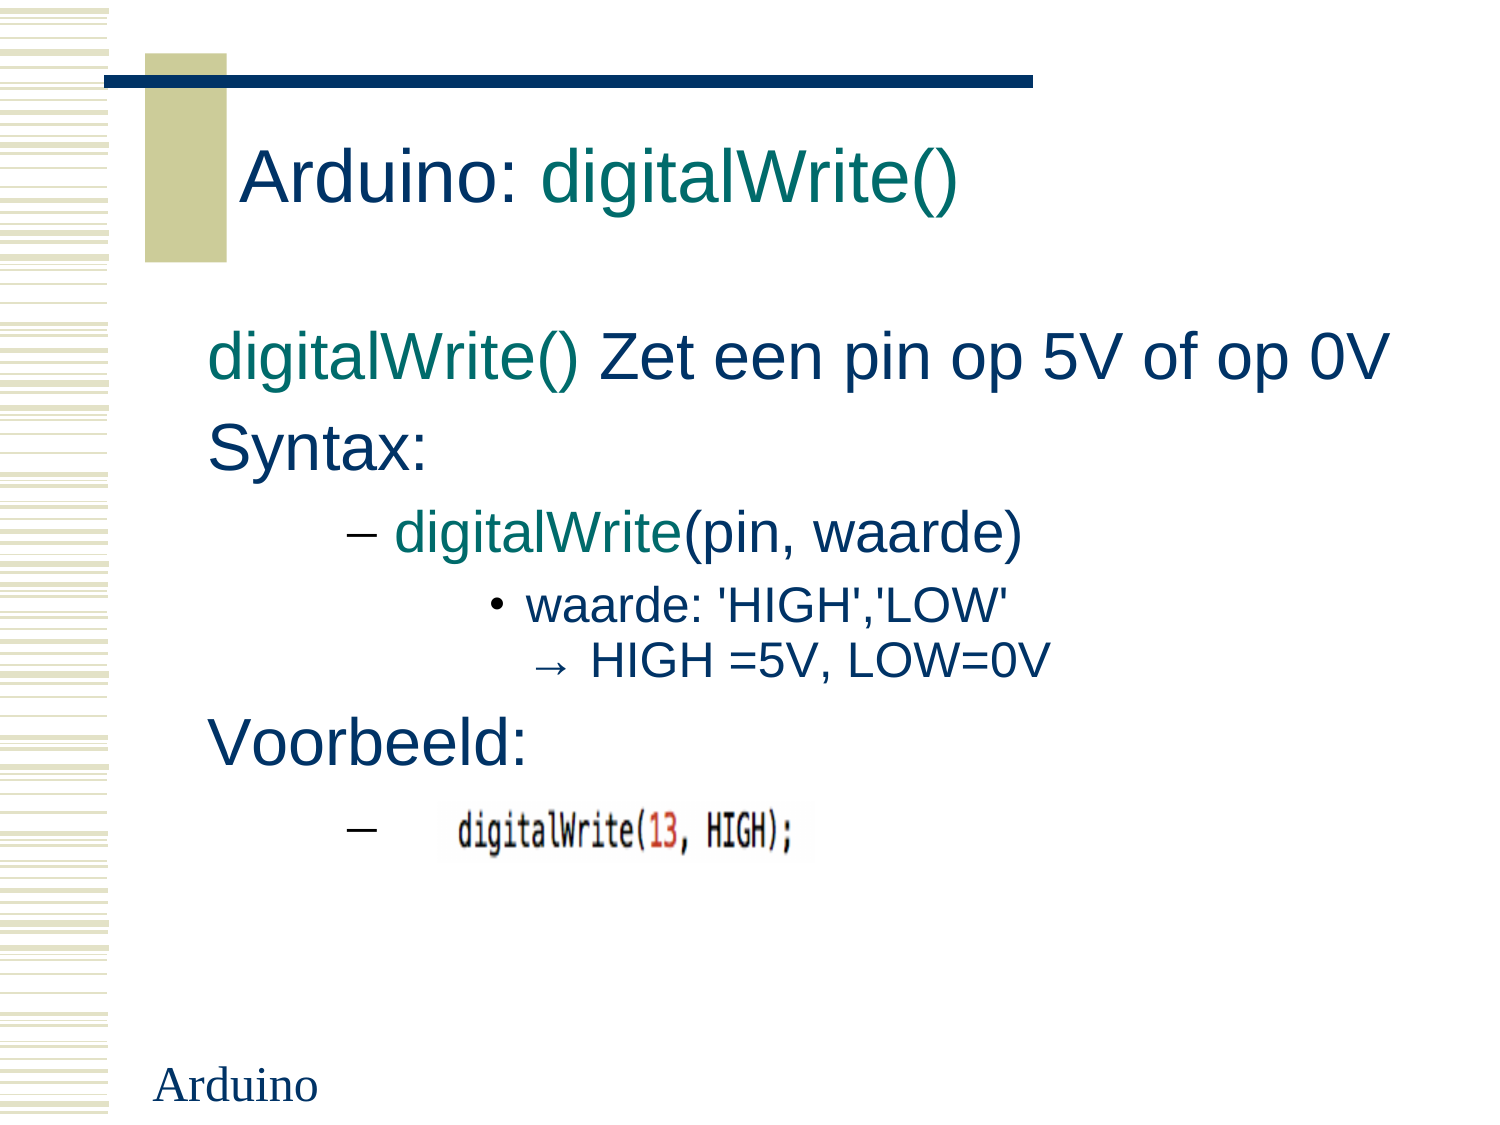

# Arduino: digitalWrite()
digitalWrite() Zet een pin op 5V of op 0V
Syntax:
digitalWrite(pin, waarde)
waarde: 'HIGH','LOW'
→ HIGH =5V, LOW=0V
Voorbeeld:
Arduino